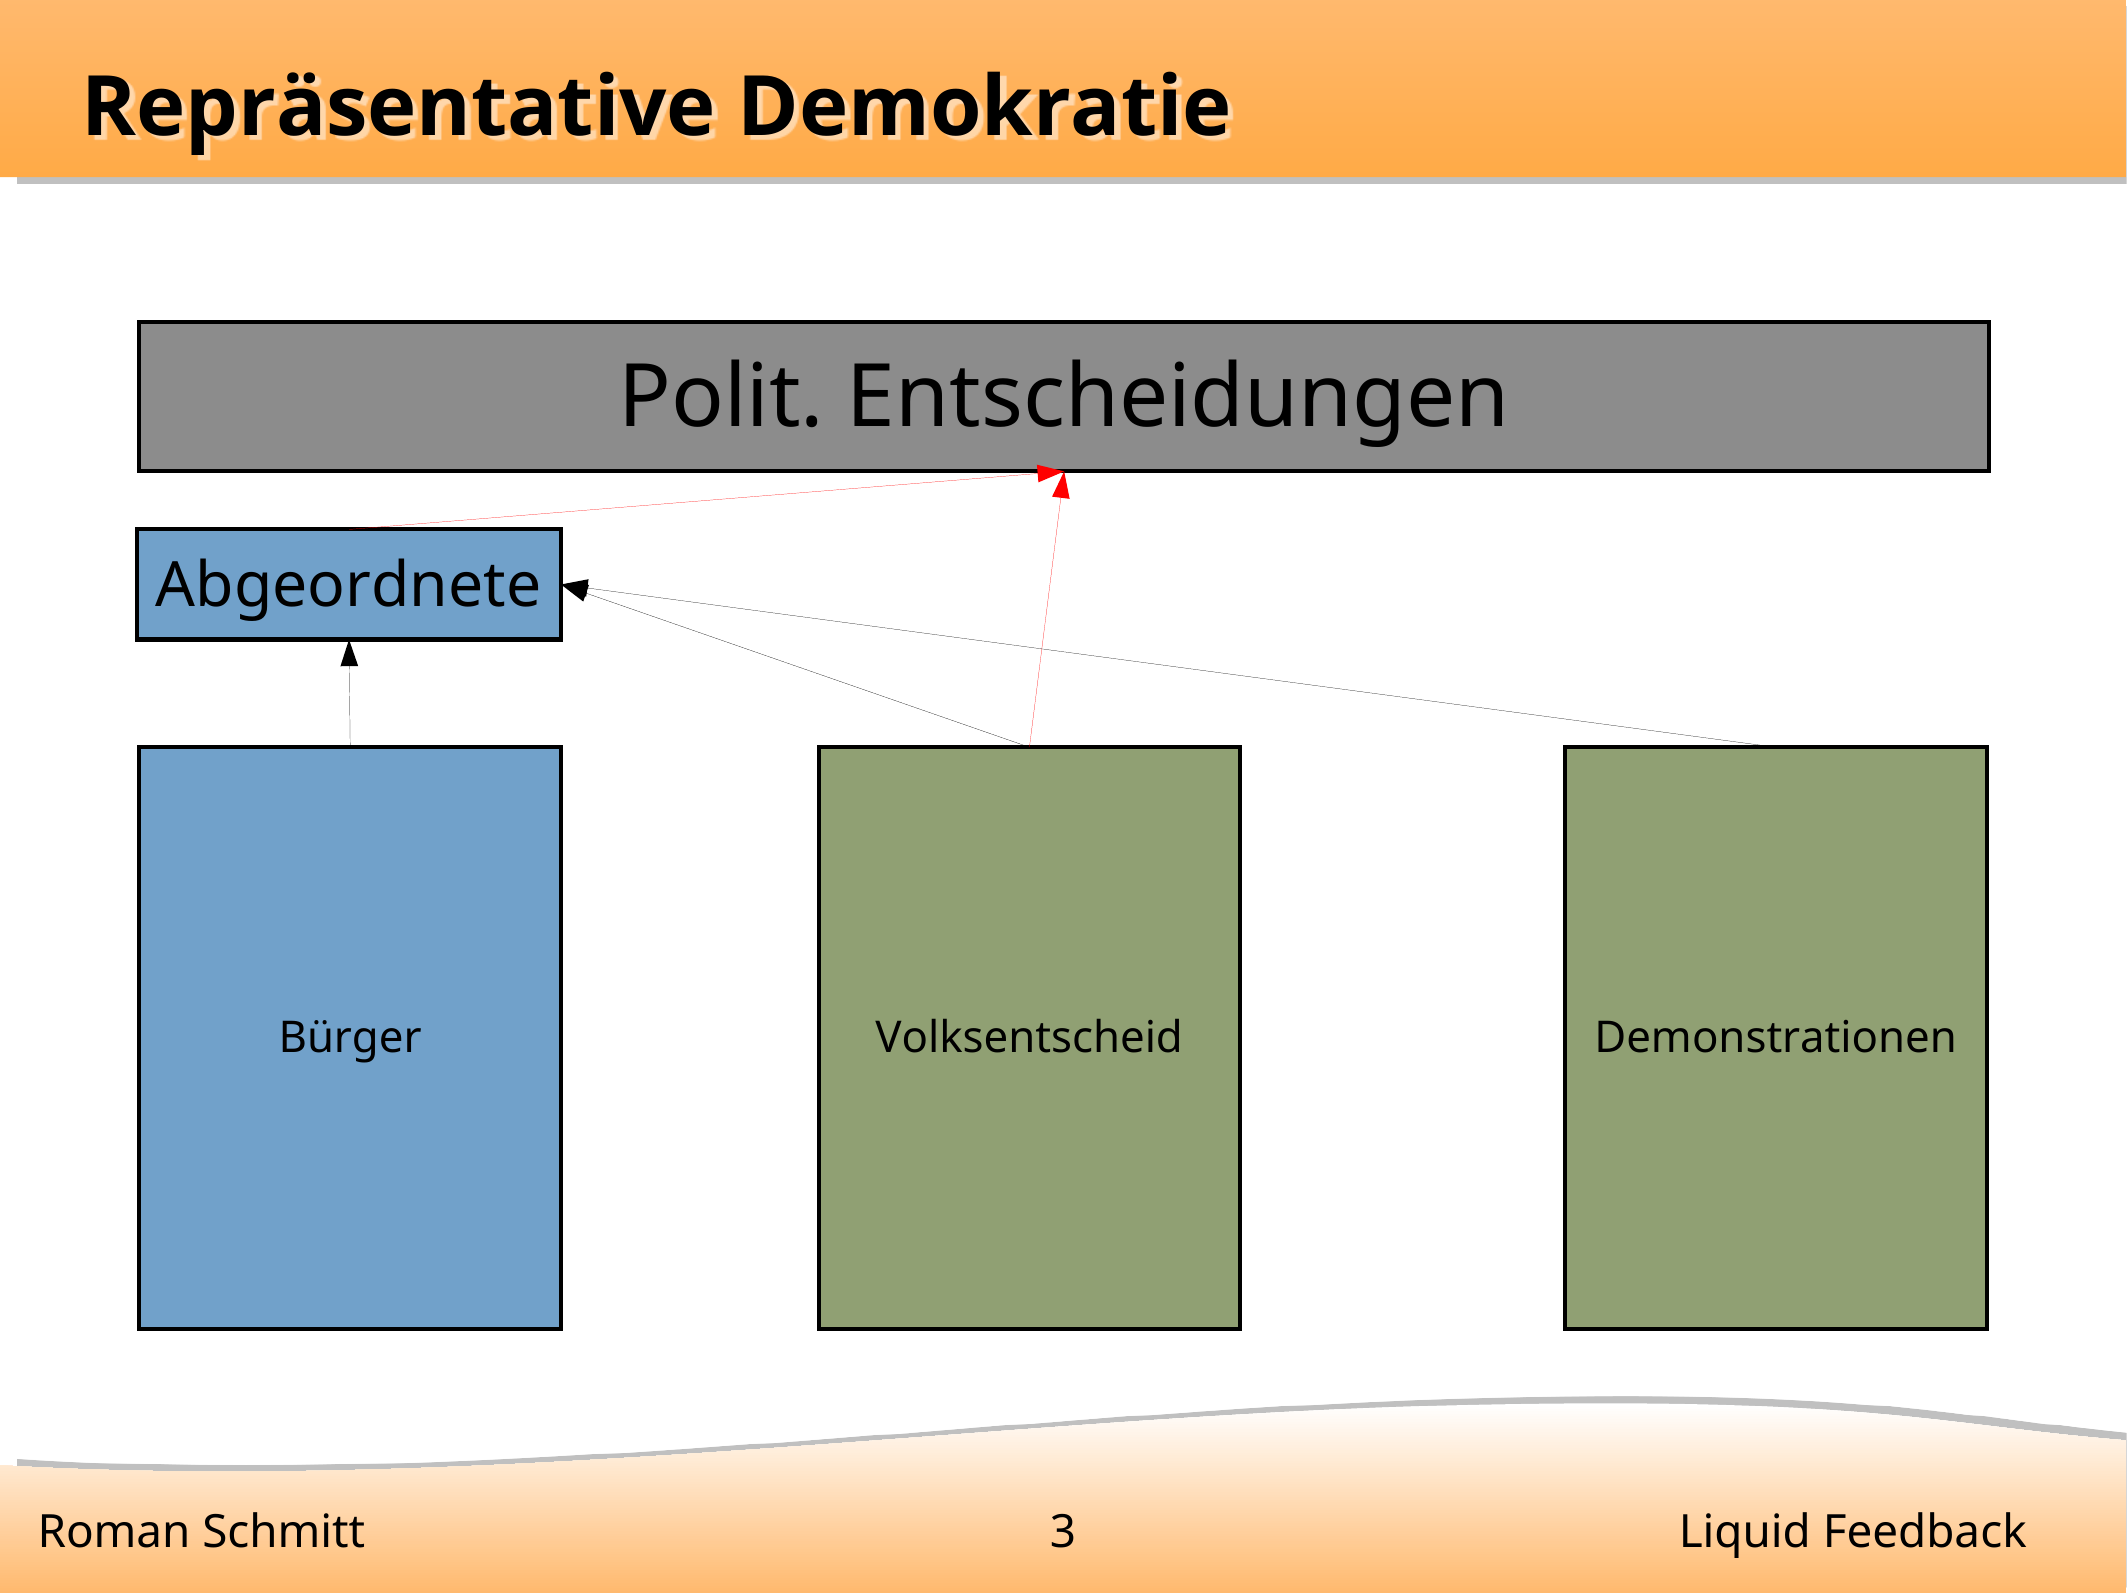

# Repräsentative Demokratie
Polit. Entscheidungen
Abgeordnete
Bürger
Volksentscheid
Demonstrationen